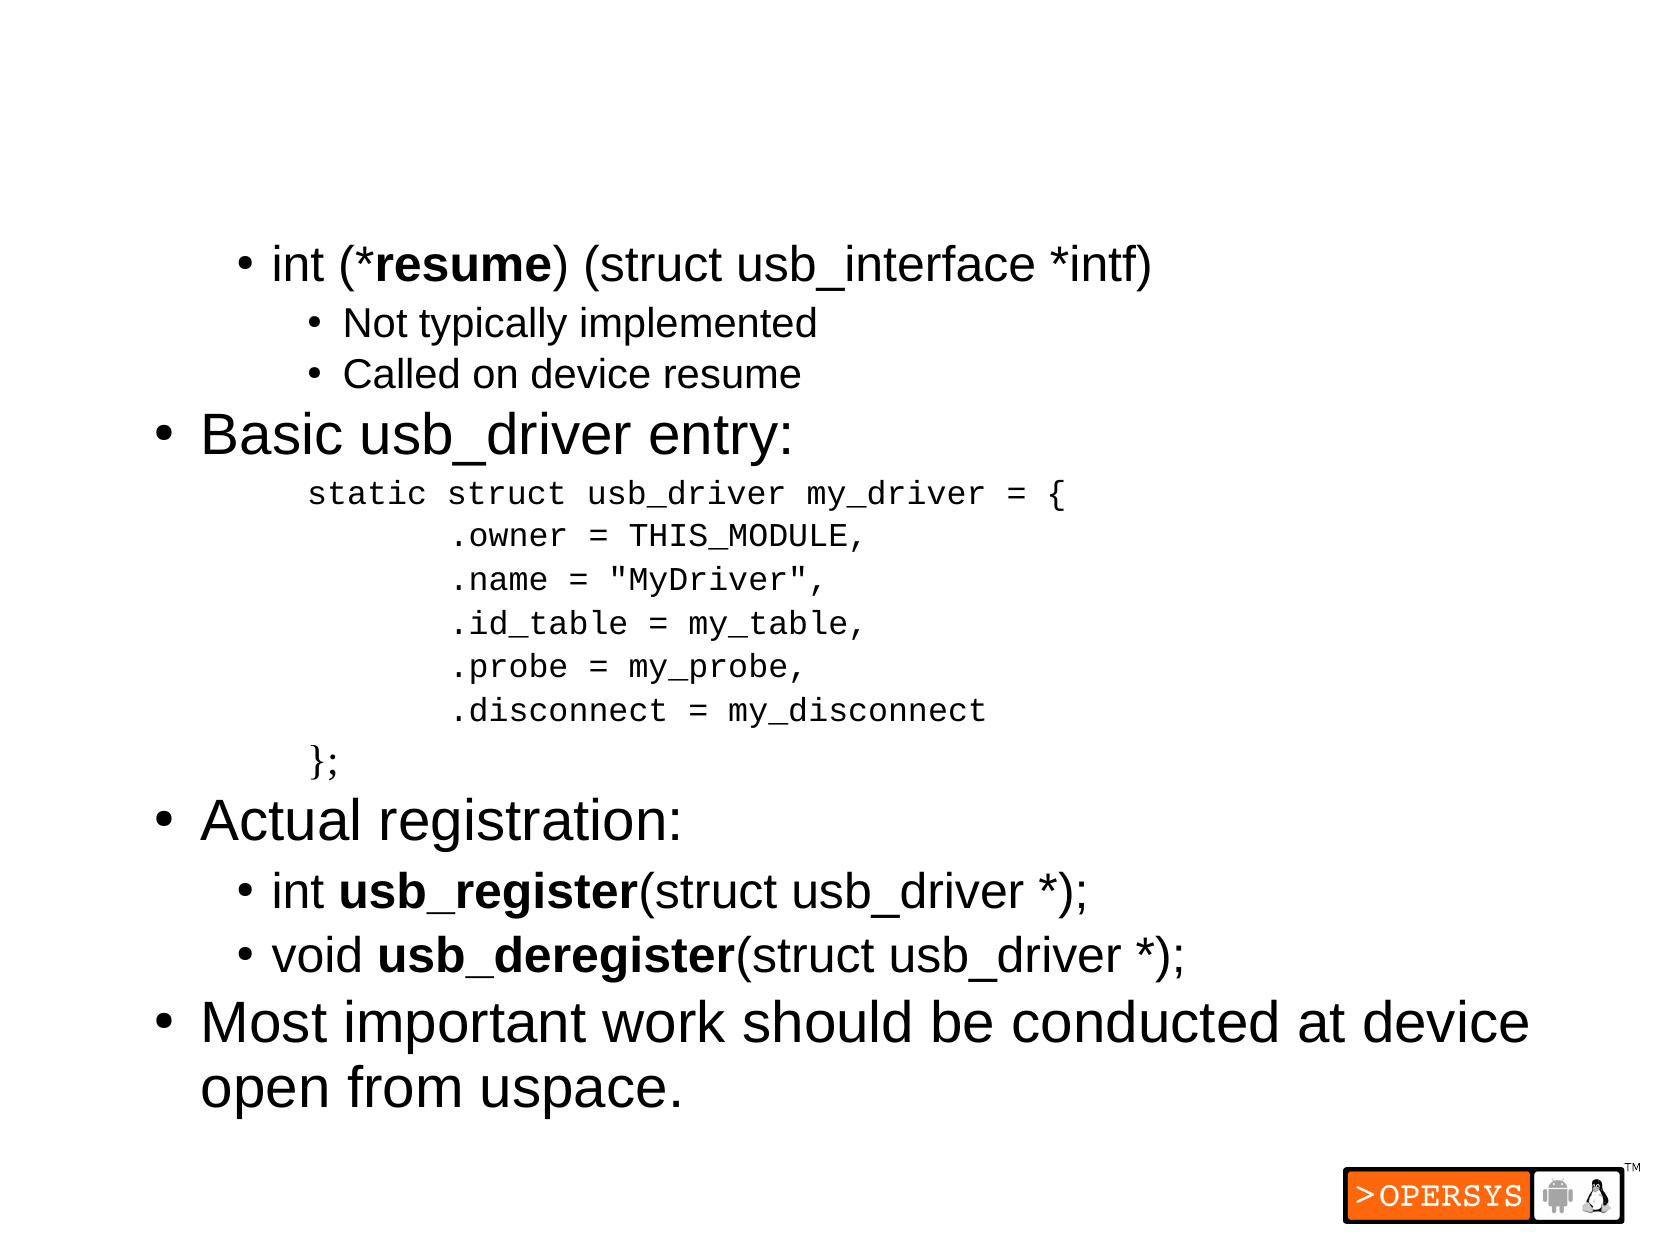

# int (*resume) (struct usb_interface *intf)
Not typically implemented
Called on device resume
Basic usb_driver entry:
static struct usb_driver my_driver = {
.owner = THIS_MODULE,
.name = "MyDriver",
.id_table = my_table,
.probe = my_probe,
.disconnect = my_disconnect
};
Actual registration:
int usb_register(struct usb_driver *);
void usb_deregister(struct usb_driver *);
Most important work should be conducted at device open from uspace.